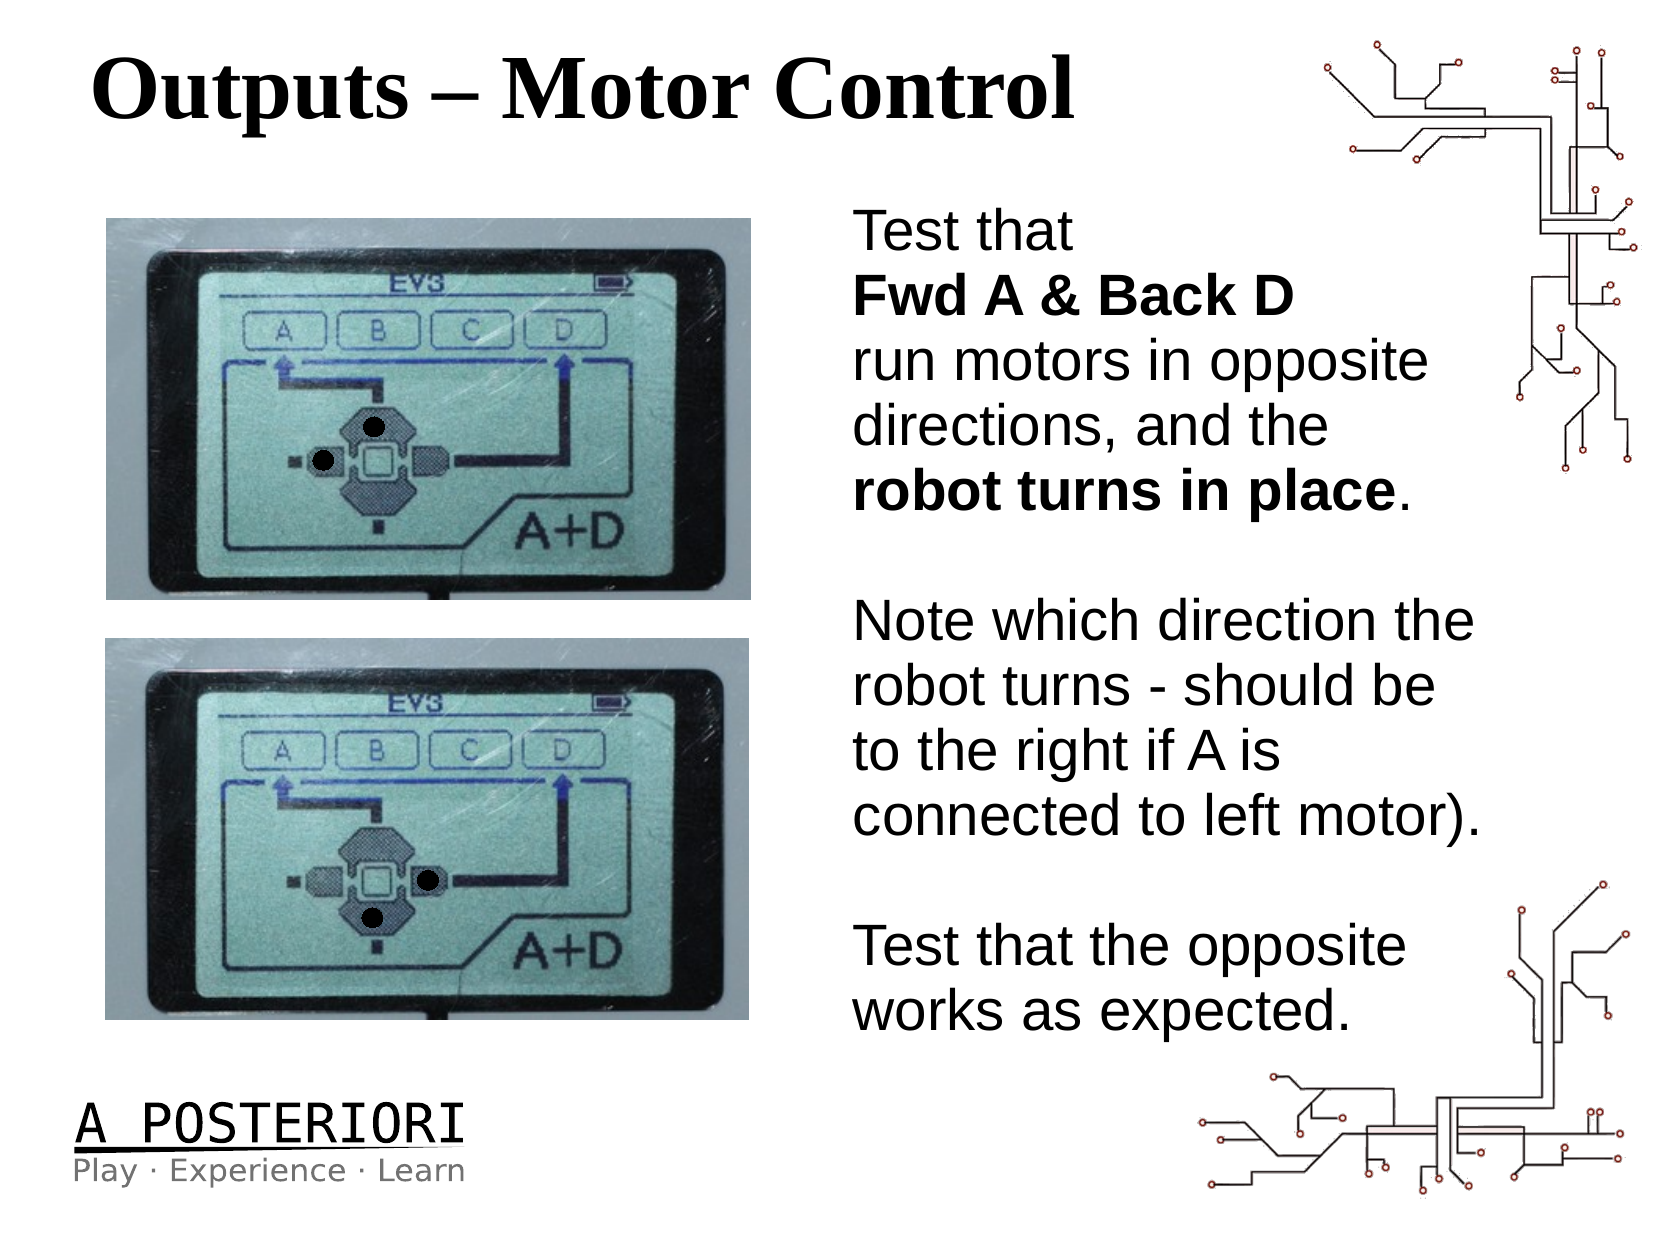

# Outputs – Motor Control
Test that
Fwd A & Back D
run motors in opposite directions, and the robot turns in place.
Note which direction the robot turns - should be to the right if A is connected to left motor).
Test that the opposite works as expected.